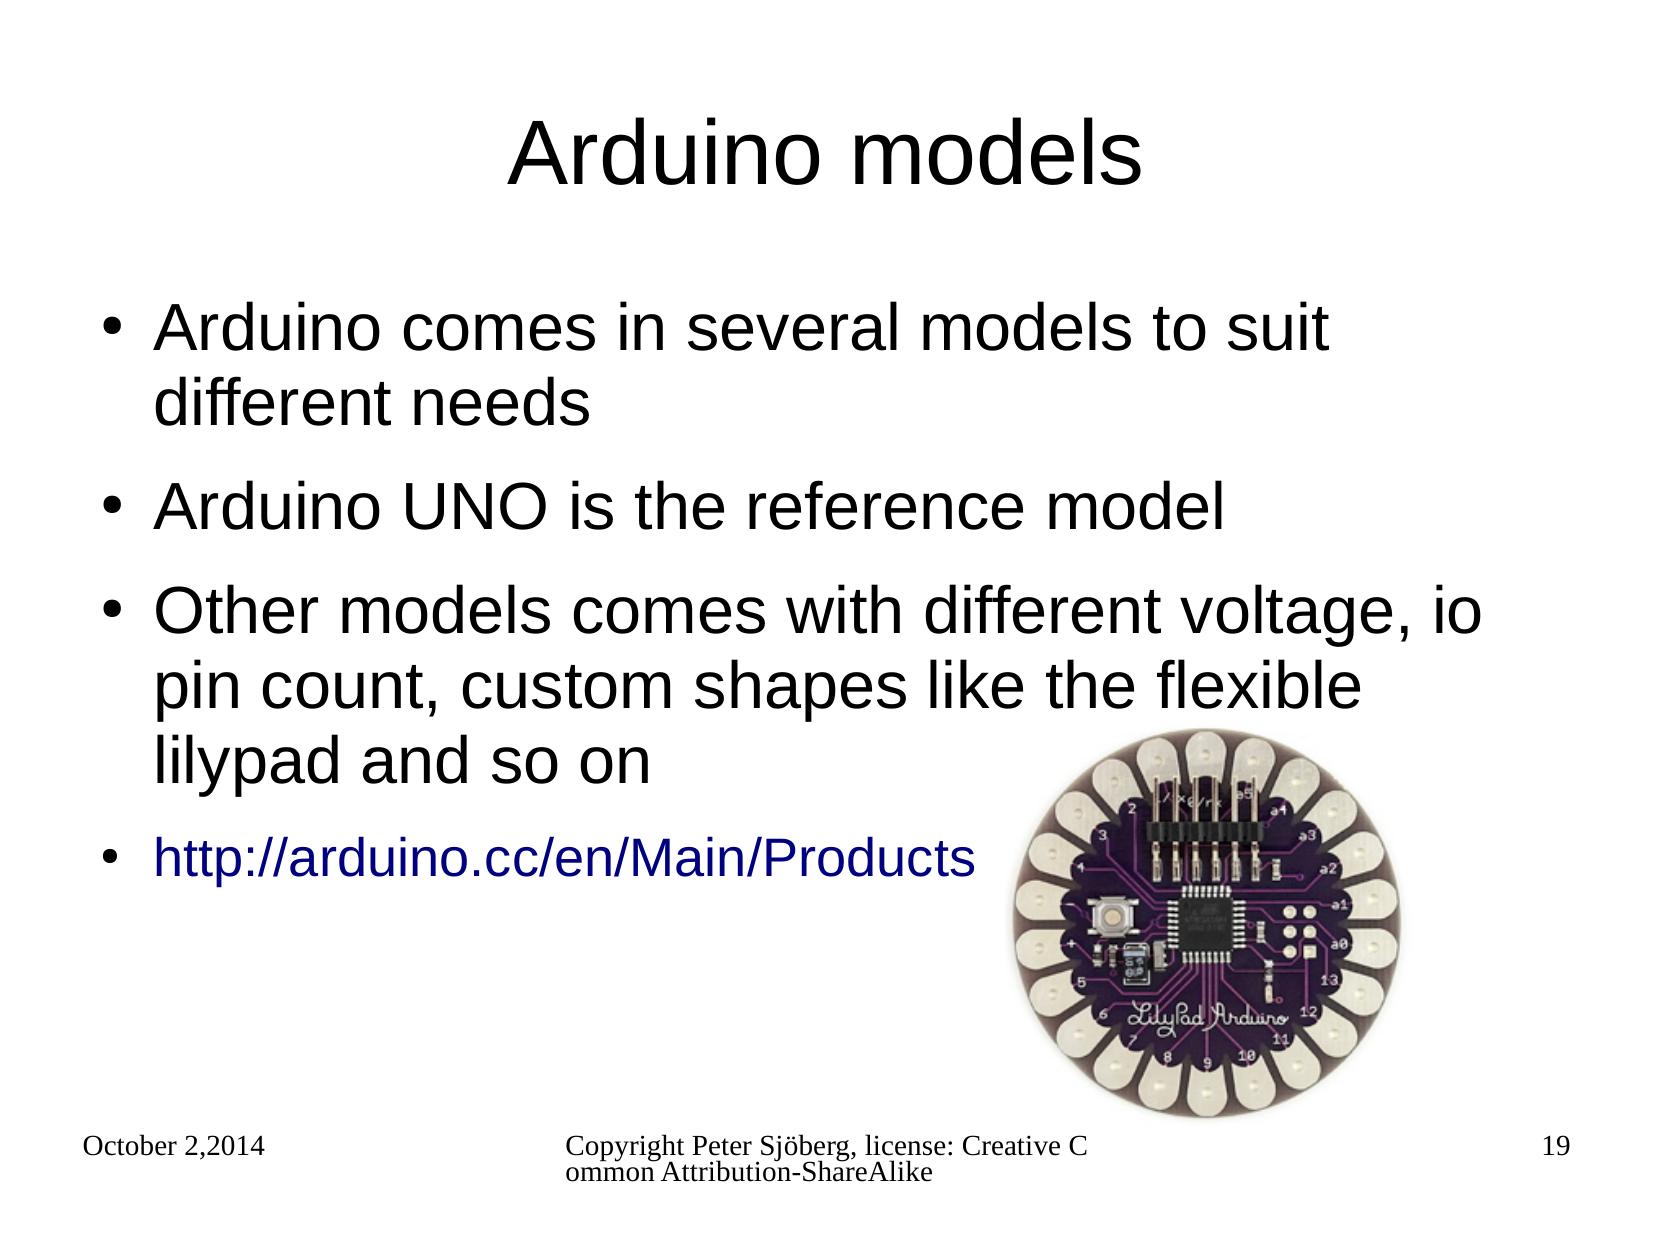

# Arduino models
Arduino comes in several models to suit different needs
Arduino UNO is the reference model
Other models comes with different voltage, io pin count, custom shapes like the flexible lilypad and so on
http://arduino.cc/en/Main/Products
October 2,2014
Copyright Peter Sjöberg, license: Creative Common Attribution-ShareAlike
19